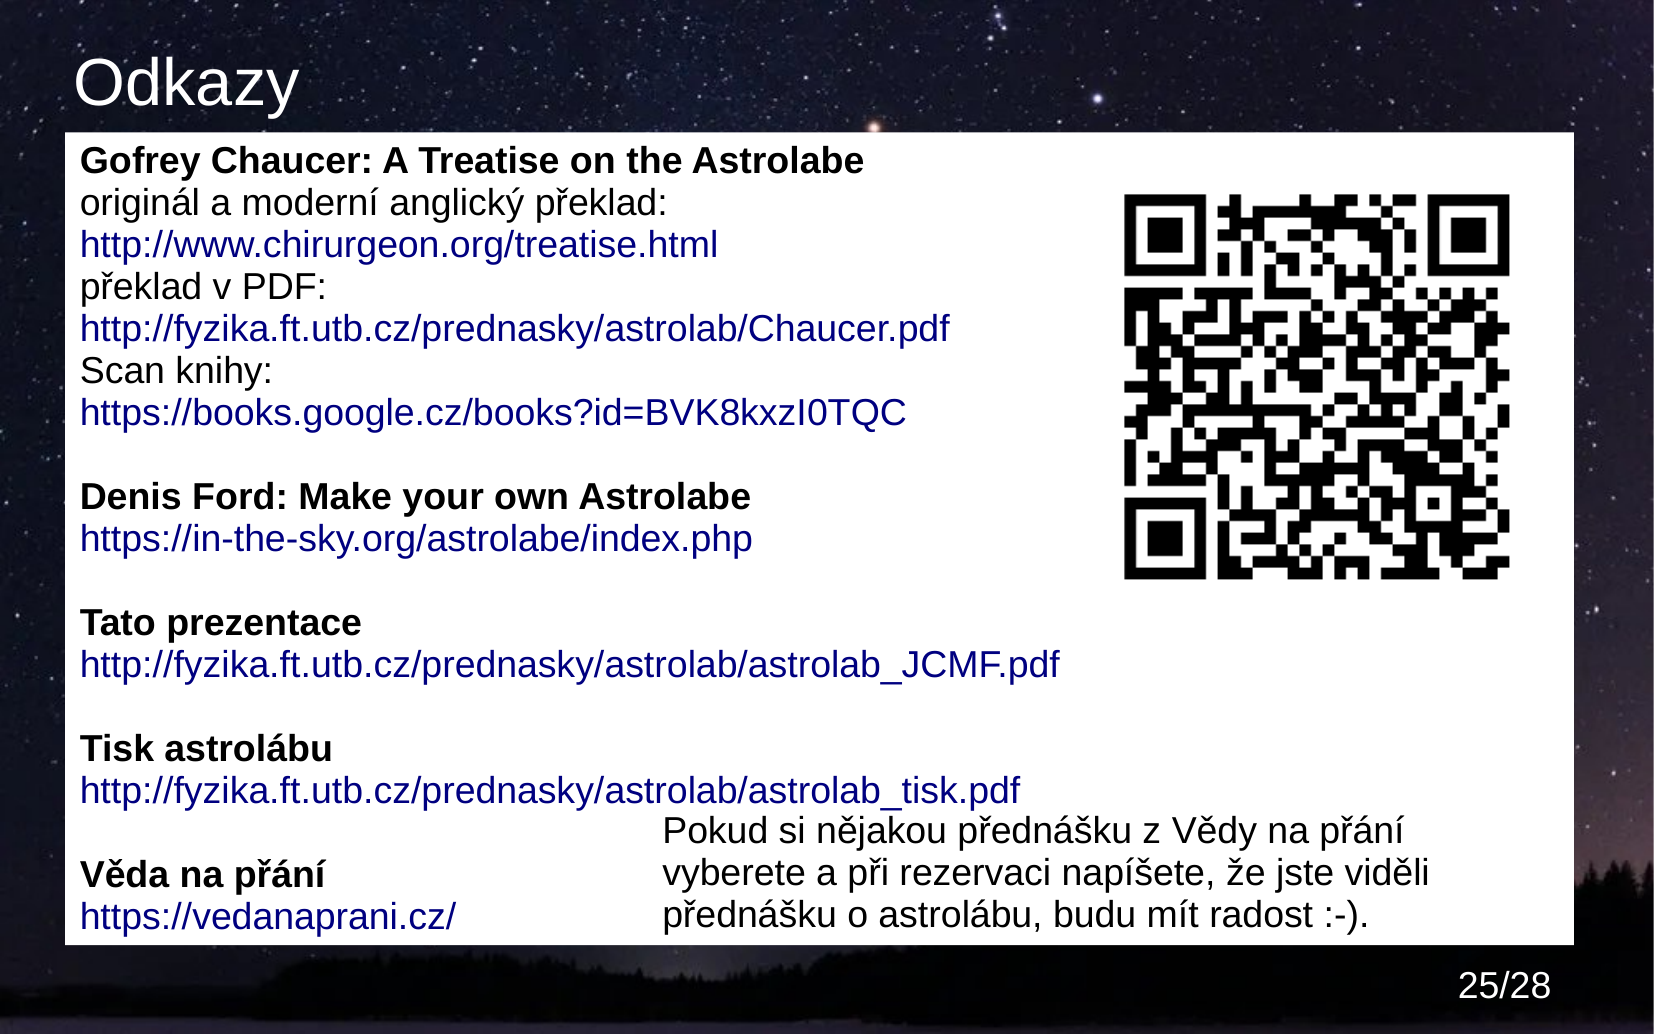

Odkazy
Gofrey Chaucer: A Treatise on the Astrolabe
originál a moderní anglický překlad:
http://www.chirurgeon.org/treatise.html
překlad v PDF:
http://fyzika.ft.utb.cz/prednasky/astrolab/Chaucer.pdf
Scan knihy:
https://books.google.cz/books?id=BVK8kxzI0TQC
Denis Ford: Make your own Astrolabe
https://in-the-sky.org/astrolabe/index.php
Tato prezentace
http://fyzika.ft.utb.cz/prednasky/astrolab/astrolab_JCMF.pdf
Tisk astrolábu
http://fyzika.ft.utb.cz/prednasky/astrolab/astrolab_tisk.pdf
Věda na přání
https://vedanaprani.cz/
Pokud si nějakou přednášku z Vědy na přání vyberete a při rezervaci napíšete, že jste viděli přednášku o astrolábu, budu mít radost :-).